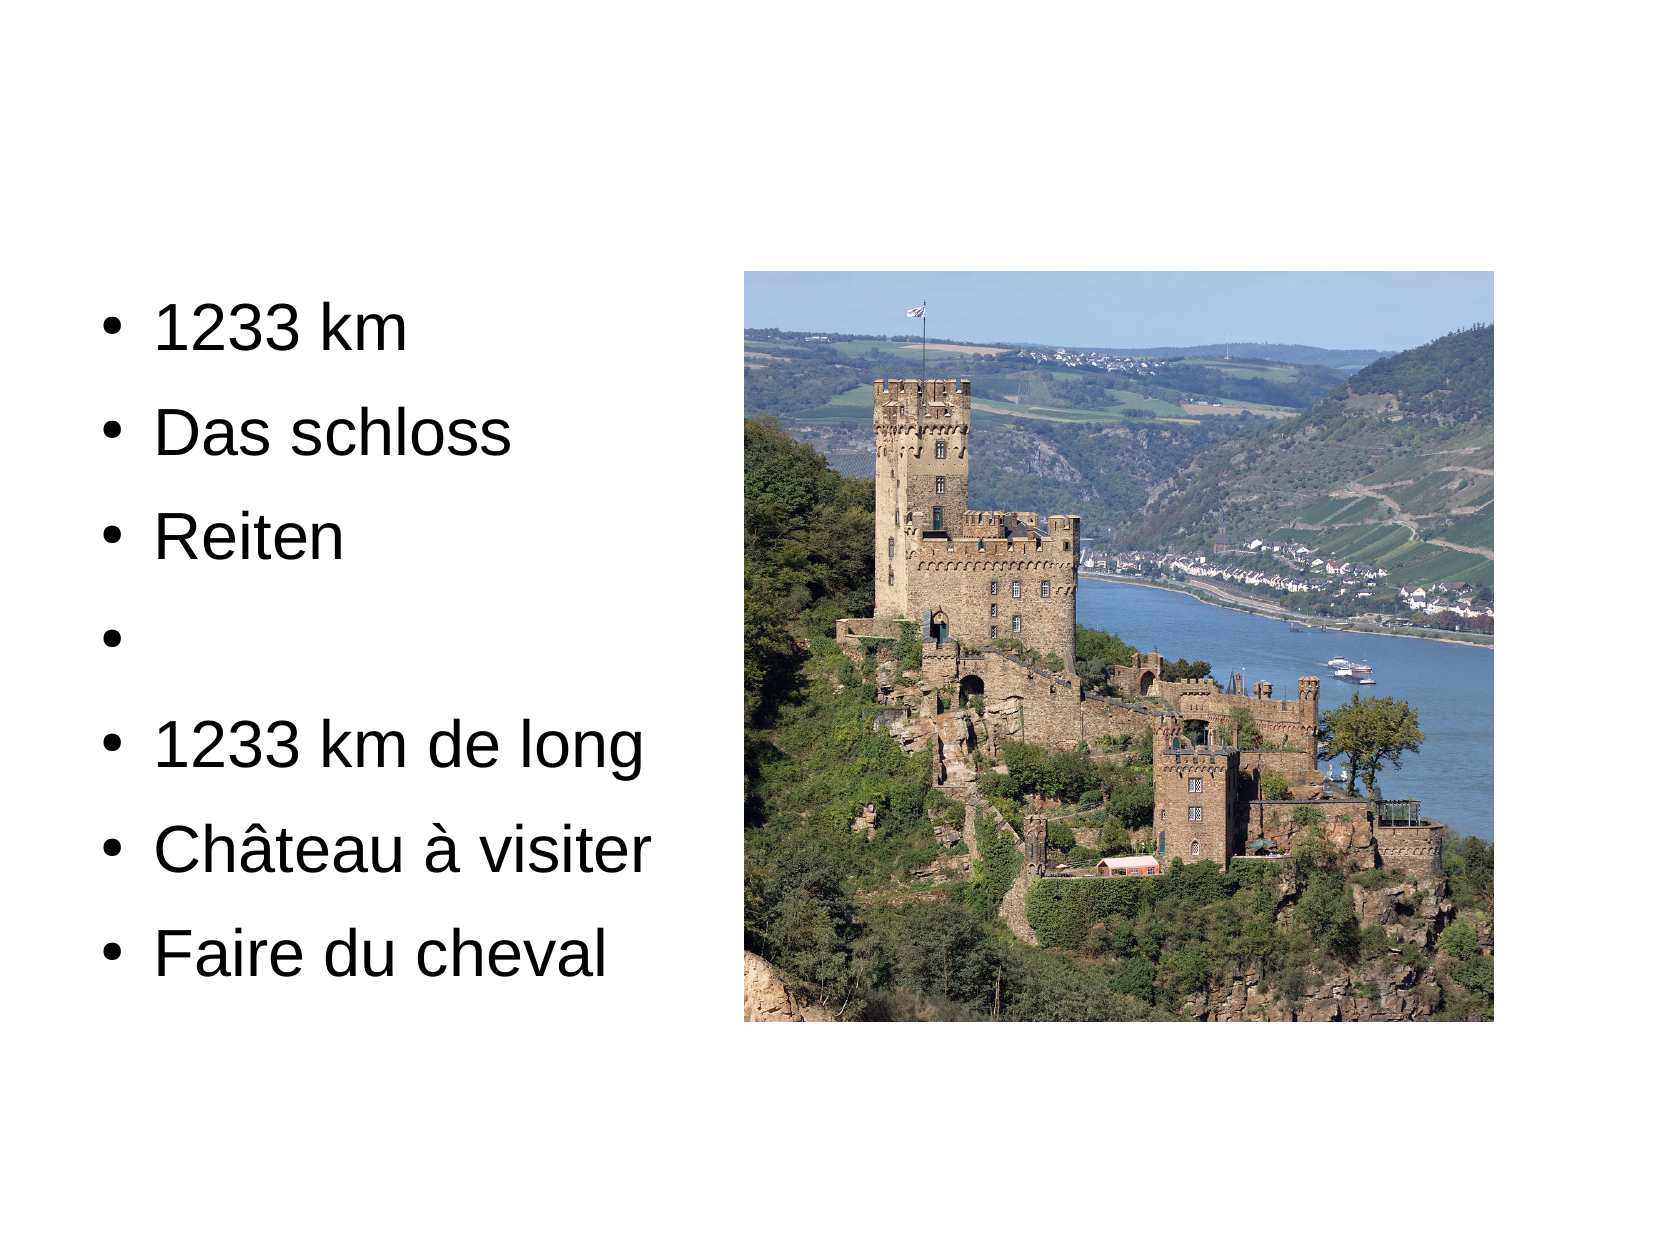

#
1233 km
Das schloss
Reiten
1233 km de long
Château à visiter
Faire du cheval